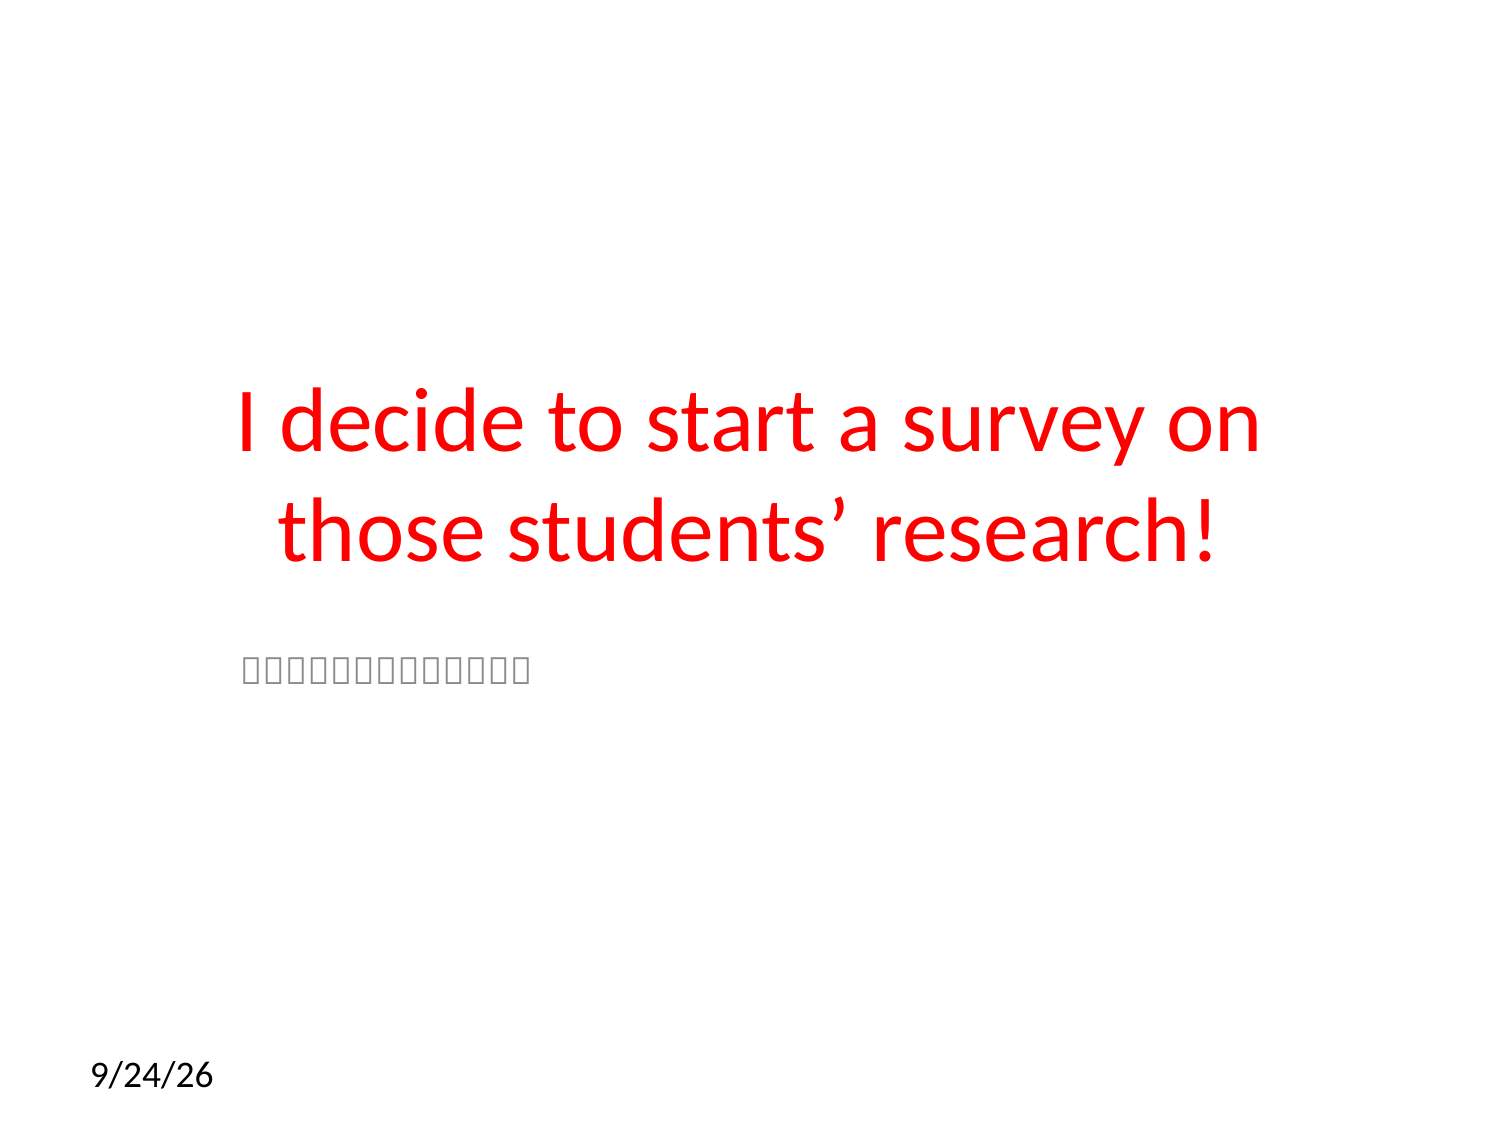

# I decide to start a survey on those students’ research!